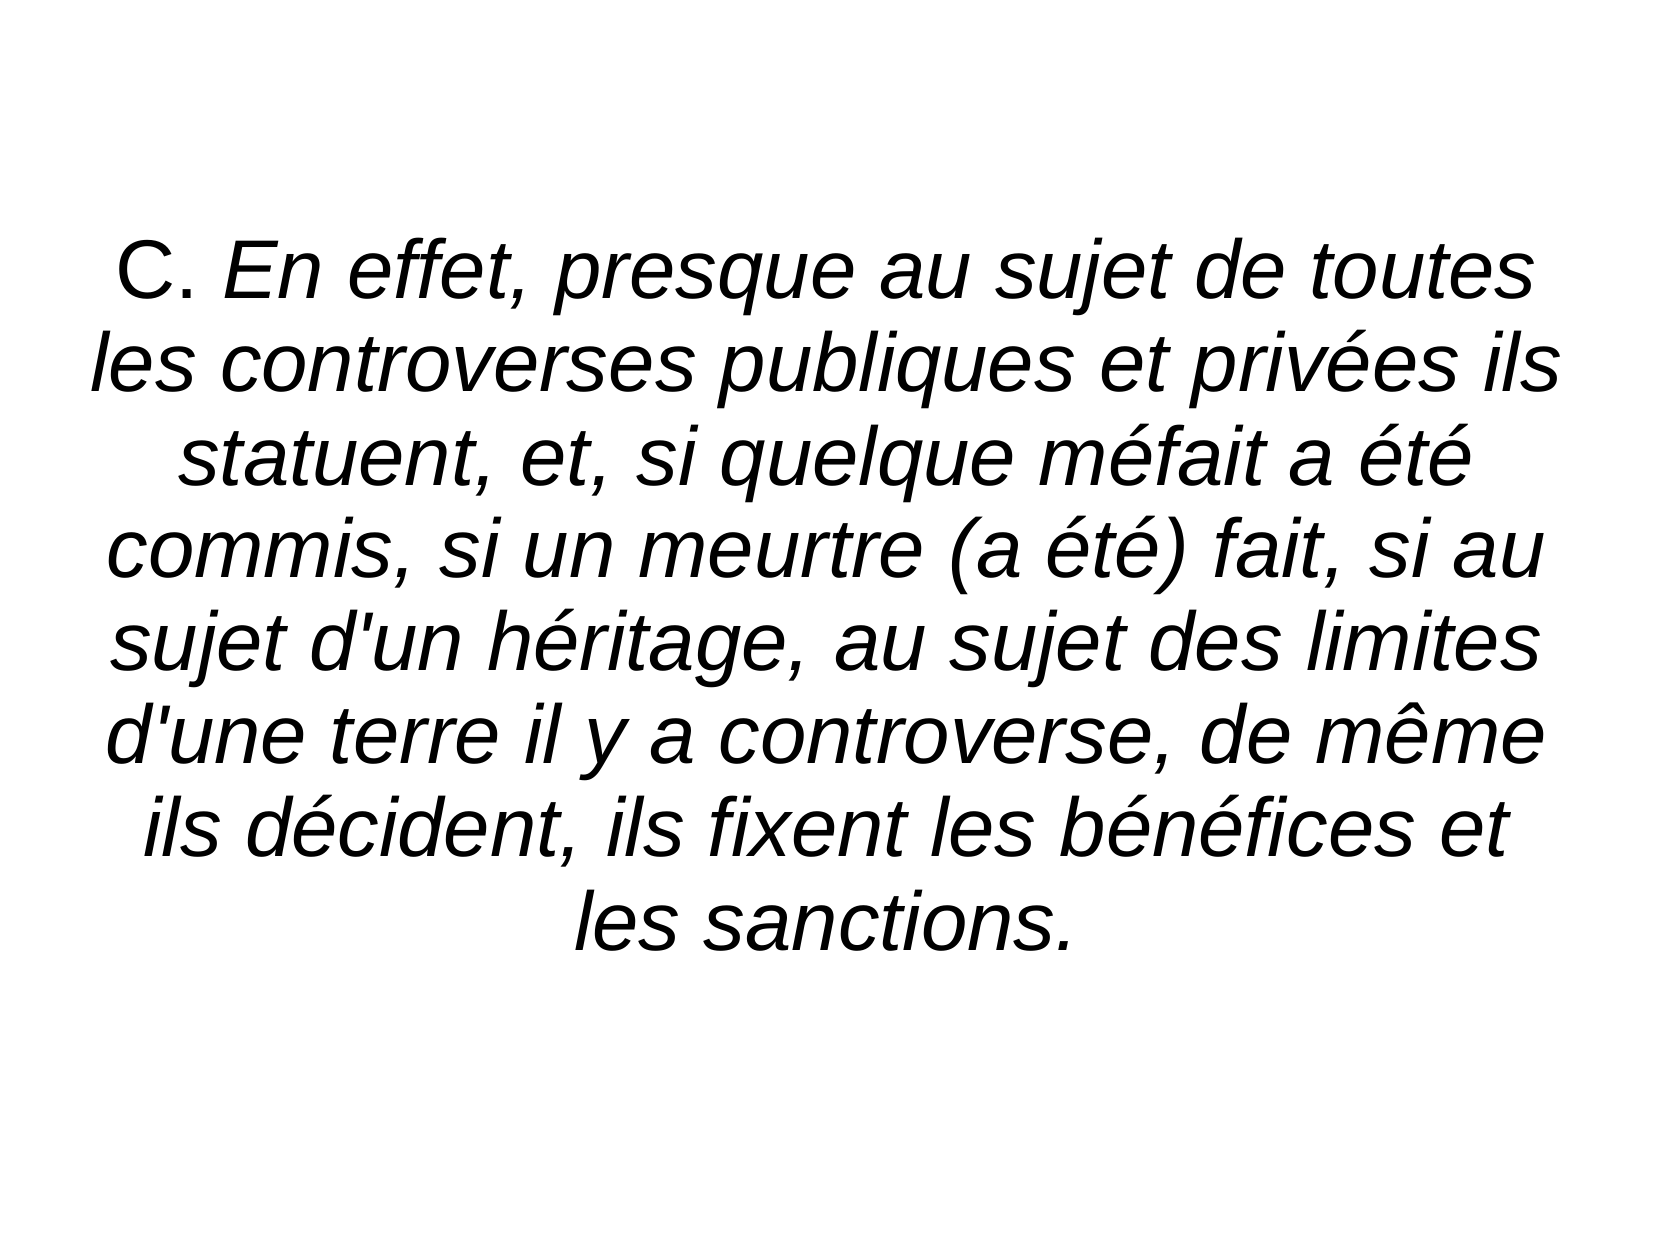

# C. En effet, presque au sujet de toutes les controverses publiques et privées ils statuent, et, si quelque méfait a été commis, si un meurtre (a été) fait, si au sujet d'un héritage, au sujet des limites d'une terre il y a controverse, de même ils décident, ils fixent les bénéfices et les sanctions.